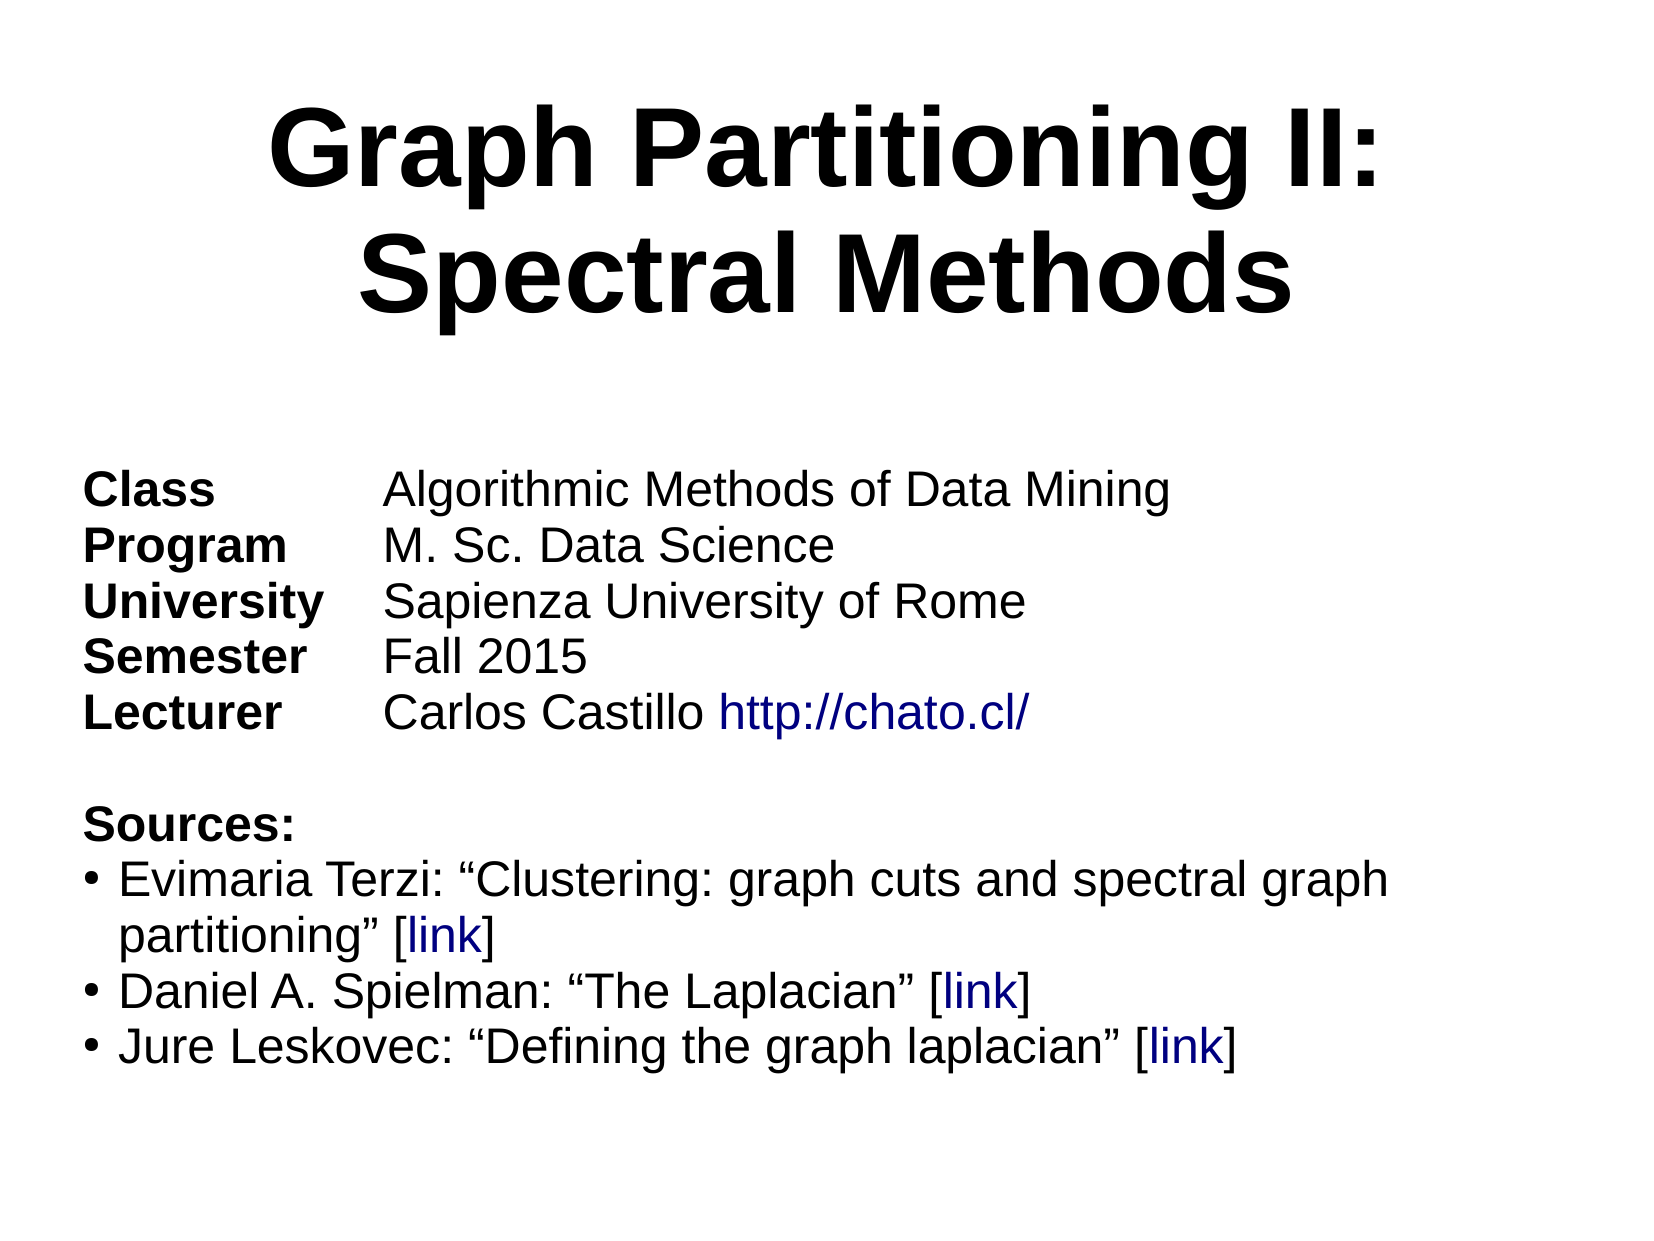

# Graph Partitioning II: Spectral Methods
Class			Algorithmic Methods of Data Mining
Program		M. Sc. Data Science
University	Sapienza University of Rome
Semester	Fall 2015
Lecturer		Carlos Castillo http://chato.cl/
Sources:
Evimaria Terzi: “Clustering: graph cuts and spectral graph partitioning” [link]
Daniel A. Spielman: “The Laplacian” [link]
Jure Leskovec: “Defining the graph laplacian” [link]